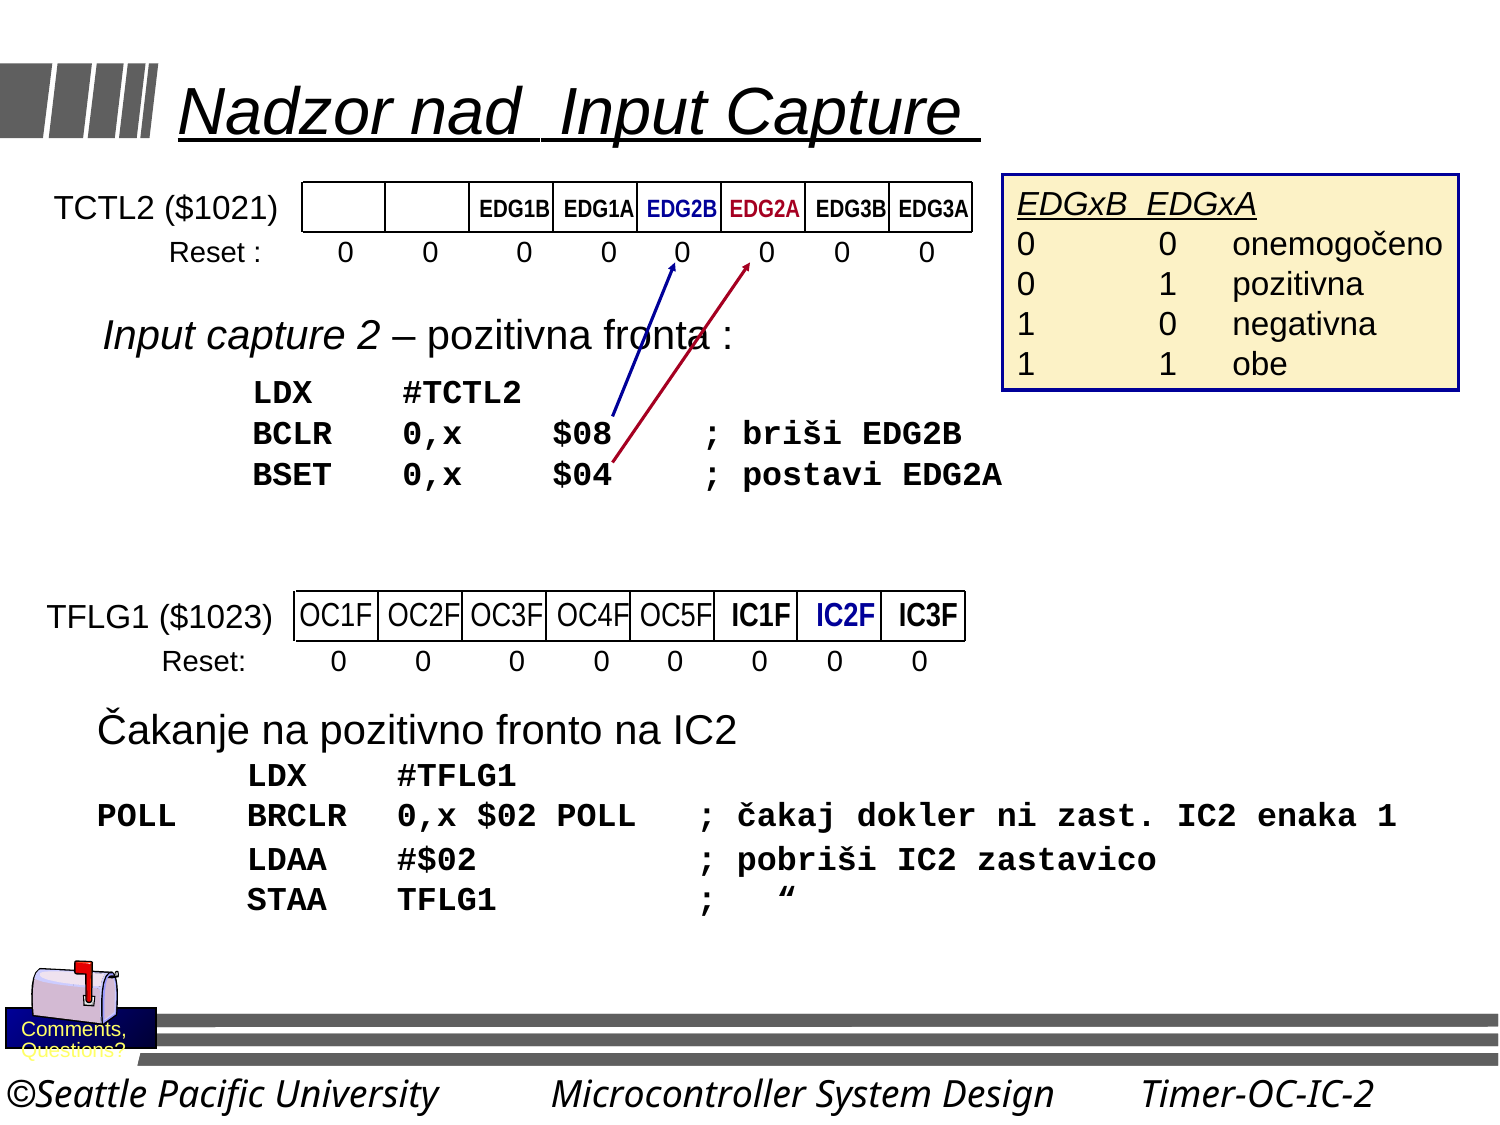

# Nadzor nad Input Capture
EDGxB EDGxA
0	0 onemogočeno
0	1 pozitivna
1	0 negativna
1	1 obe
TCTL2 ($1021)
EDG1B
EDG1A
EDG2B
EDG2A
EDG3B
EDG3A
Reset : 	0	0	0	0	0	0	0	0
Input capture 2 – pozitivna fronta :
	LDX	#TCTL2
	BCLR	0,x	$08	; briši EDG2B
	BSET	0,x	$04	; postavi EDG2A
IC1F
IC2F
IC3F
OC1F
OC2F
OC3F
OC4F
OC5F
TFLG1 ($1023)
Reset: 	0	0	0	0	0	0	0	0
Čakanje na pozitivno fronto na IC2
	LDX	#TFLG1
POLL	BRCLR	0,x $02 POLL	; čakaj dokler ni zast. IC2 enaka 1
	LDAA	#$02		; pobriši IC2 zastavico
	STAA	TFLG1		; “